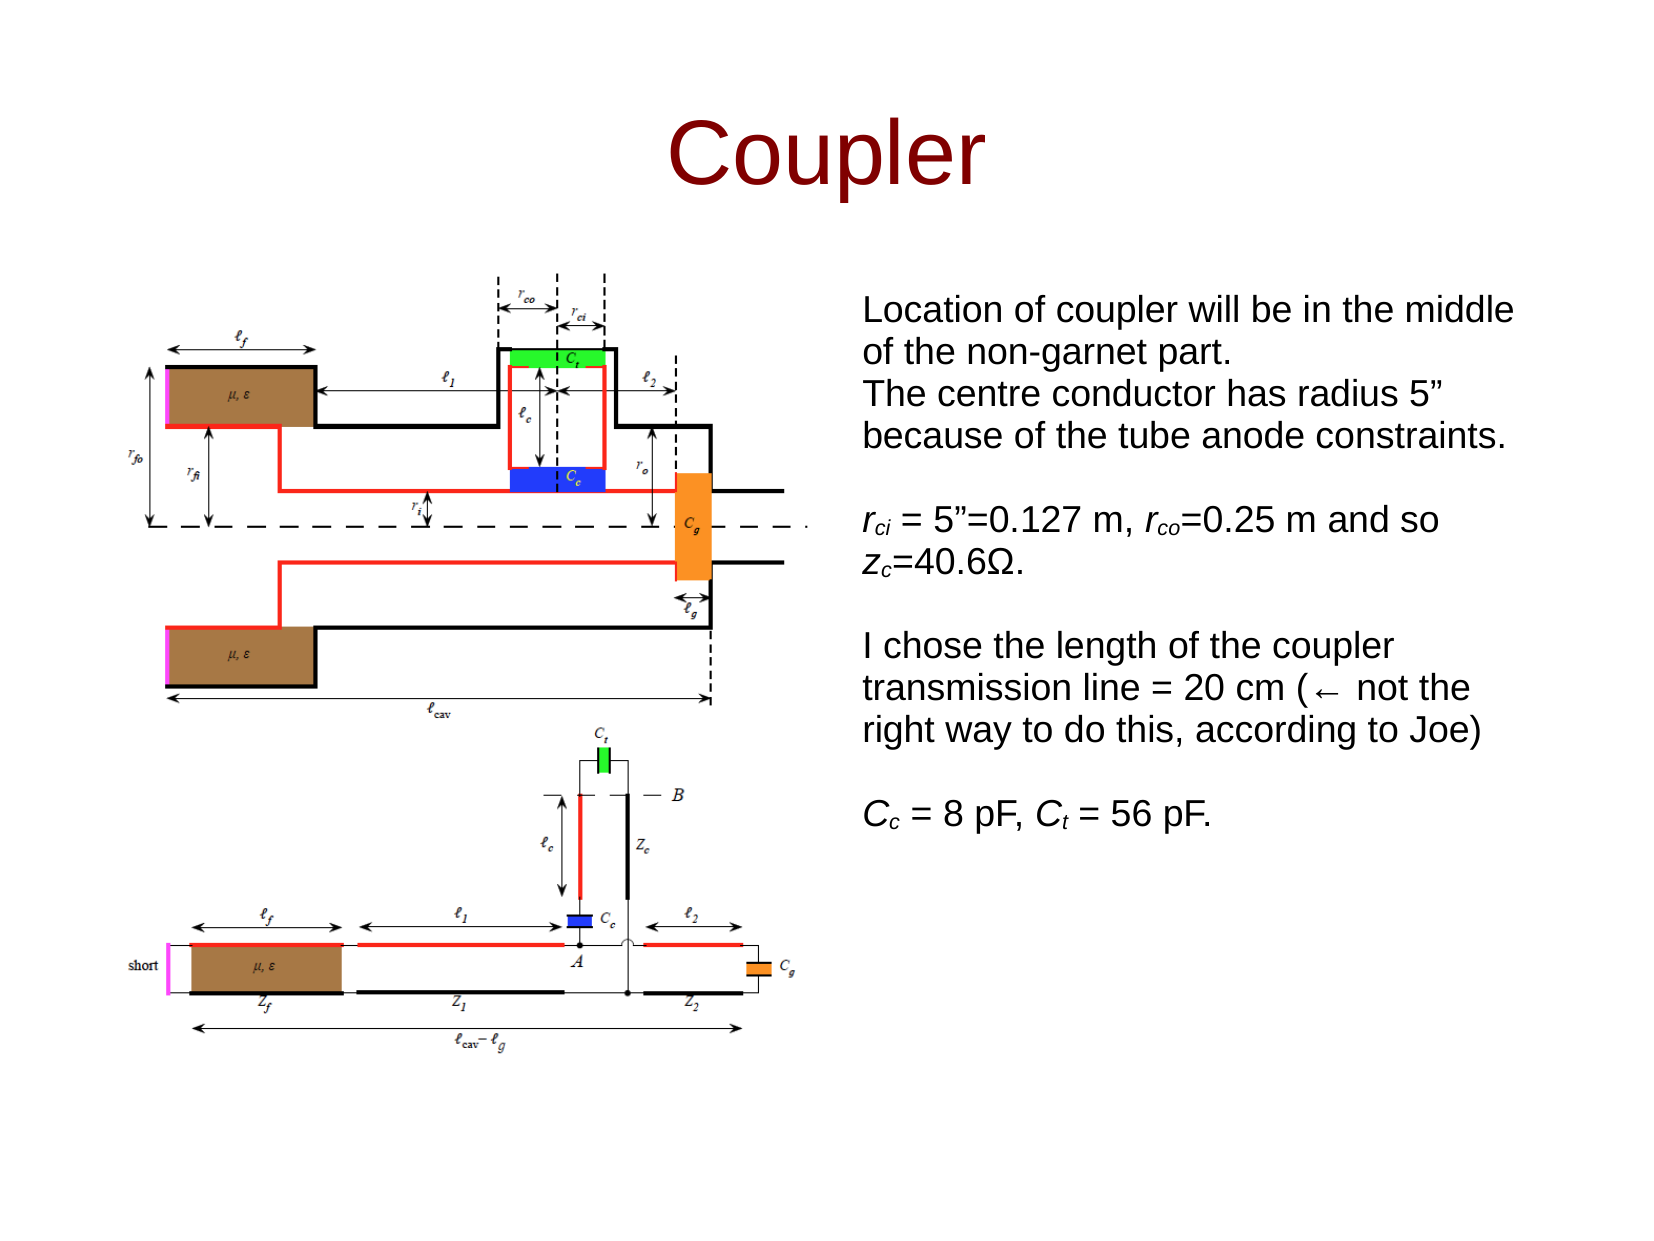

# Coupler
Location of coupler will be in the middle of the non-garnet part.
The centre conductor has radius 5” because of the tube anode constraints.
rci = 5”=0.127 m, rco=0.25 m and so zc=40.6Ω.
I chose the length of the coupler transmission line = 20 cm (← not the right way to do this, according to Joe)
Cc = 8 pF, Ct = 56 pF.